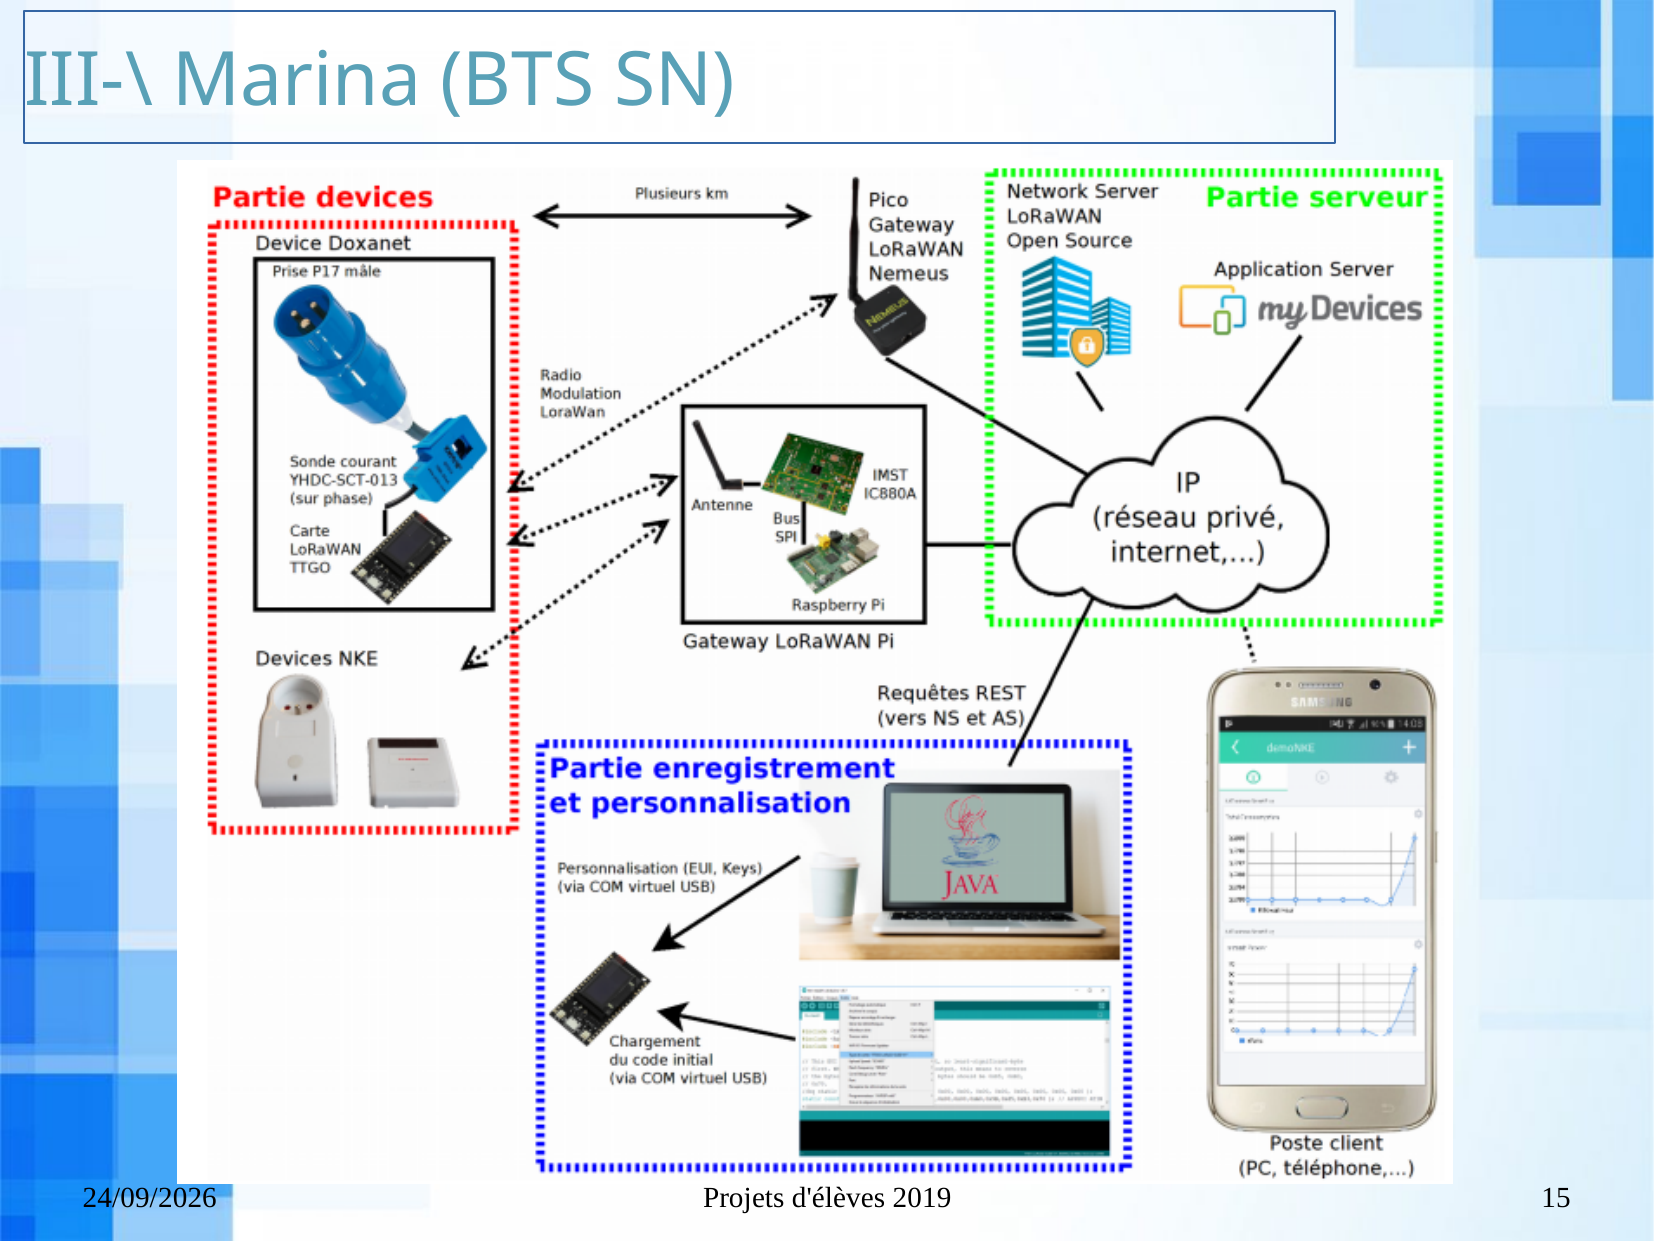

# III-\ Marina (BTS SN)
Projets d'élèves 2019
15